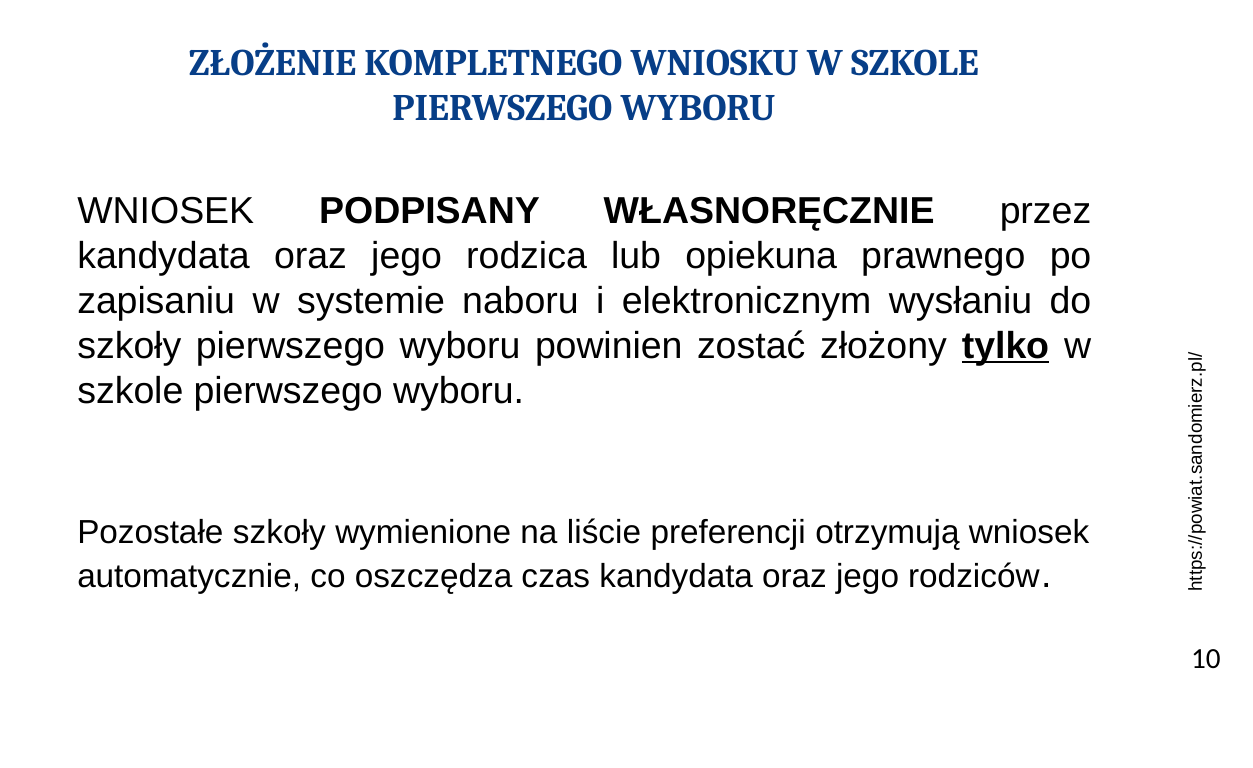

# ZŁOŻENIE KOMPLETNEGO WNIOSKU W SZKOLE PIERWSZEGO WYBORU
WNIOSEK PODPISANY WŁASNORĘCZNIE przez kandydata oraz jego rodzica lub opiekuna prawnego po zapisaniu w systemie naboru i elektronicznym wysłaniu do szkoły pierwszego wyboru powinien zostać złożony tylko w szkole pierwszego wyboru.
Pozostałe szkoły wymienione na liście preferencji otrzymują wniosek automatycznie, co oszczędza czas kandydata oraz jego rodziców.
https://powiat.sandomierz.pl/